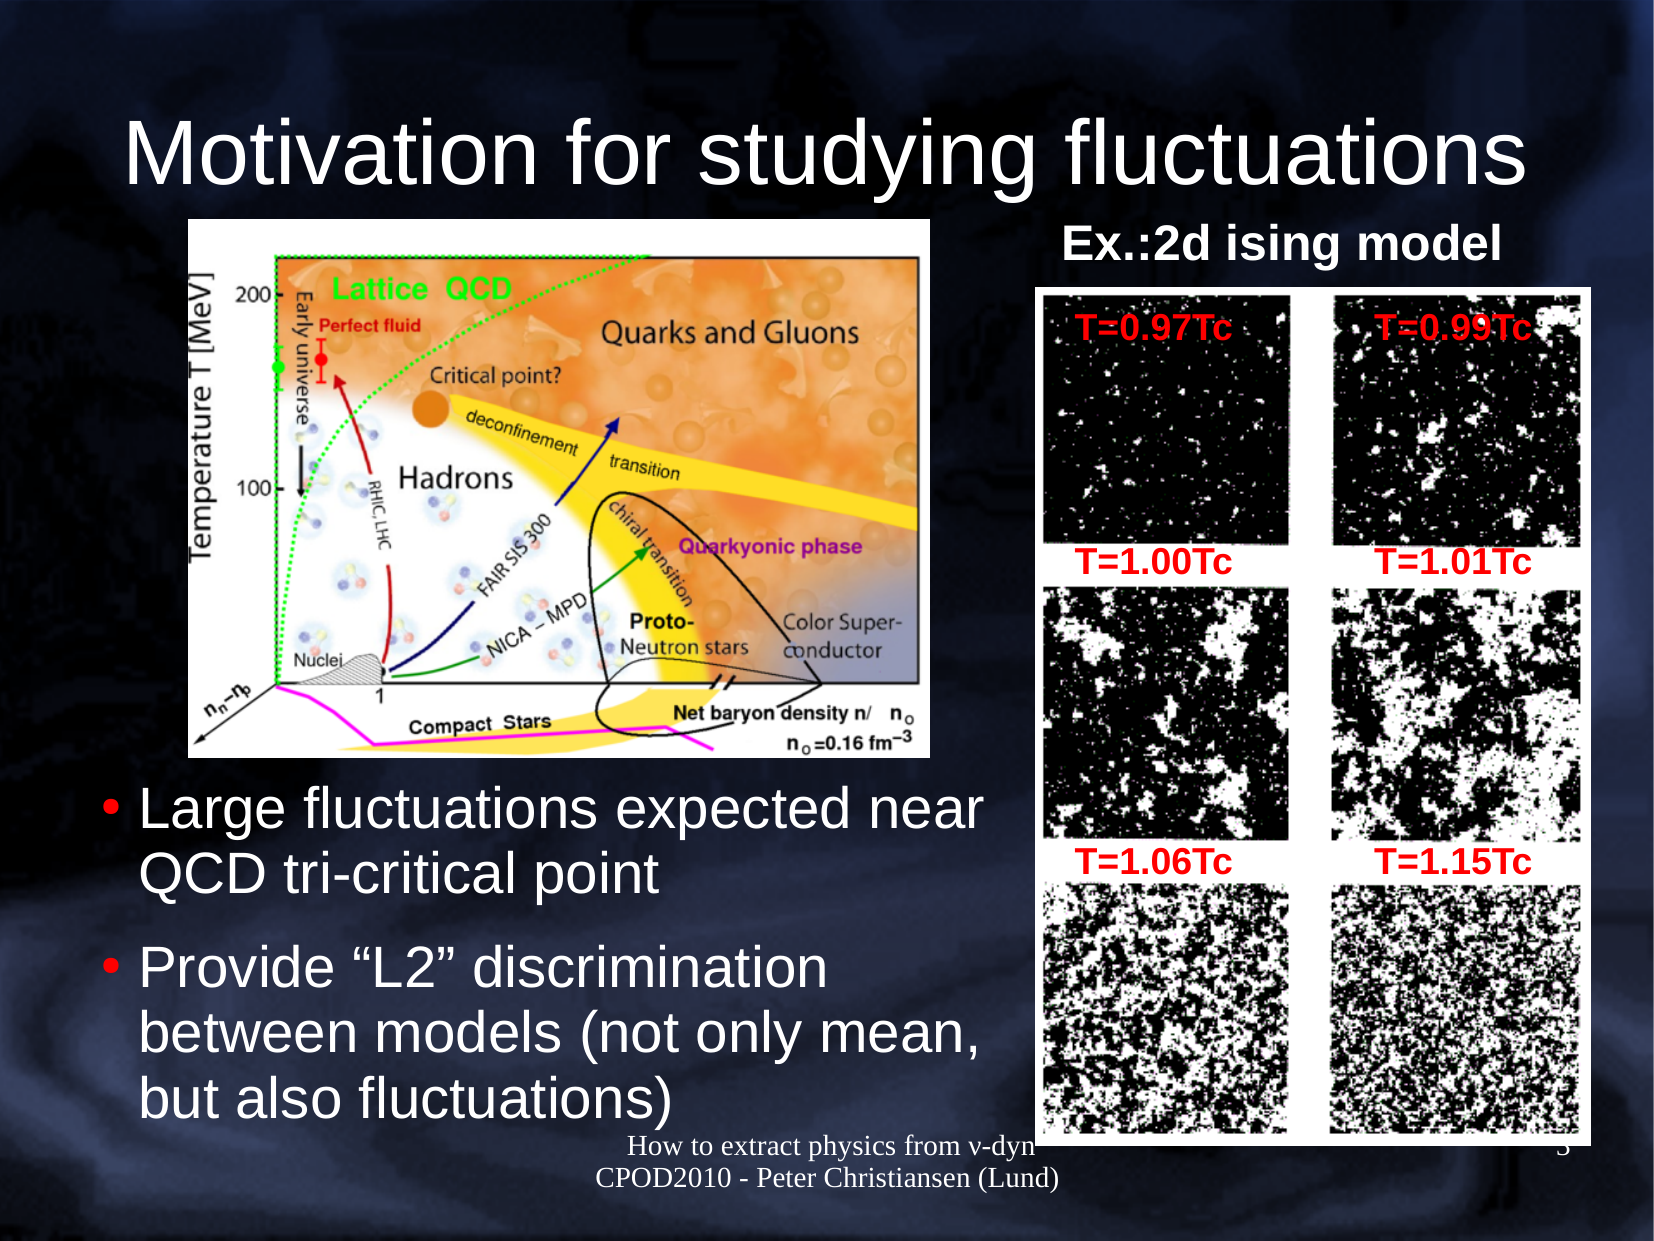

# Motivation for studying fluctuations
Ex.:2d ising model
T=0.97Tc
T=0.99Tc
T=1.00Tc
T=1.01Tc
Large fluctuations expected near QCD tri-critical point
Provide “L2” discrimination between models (not only mean, but also fluctuations)
T=1.06Tc
T=1.15Tc
3